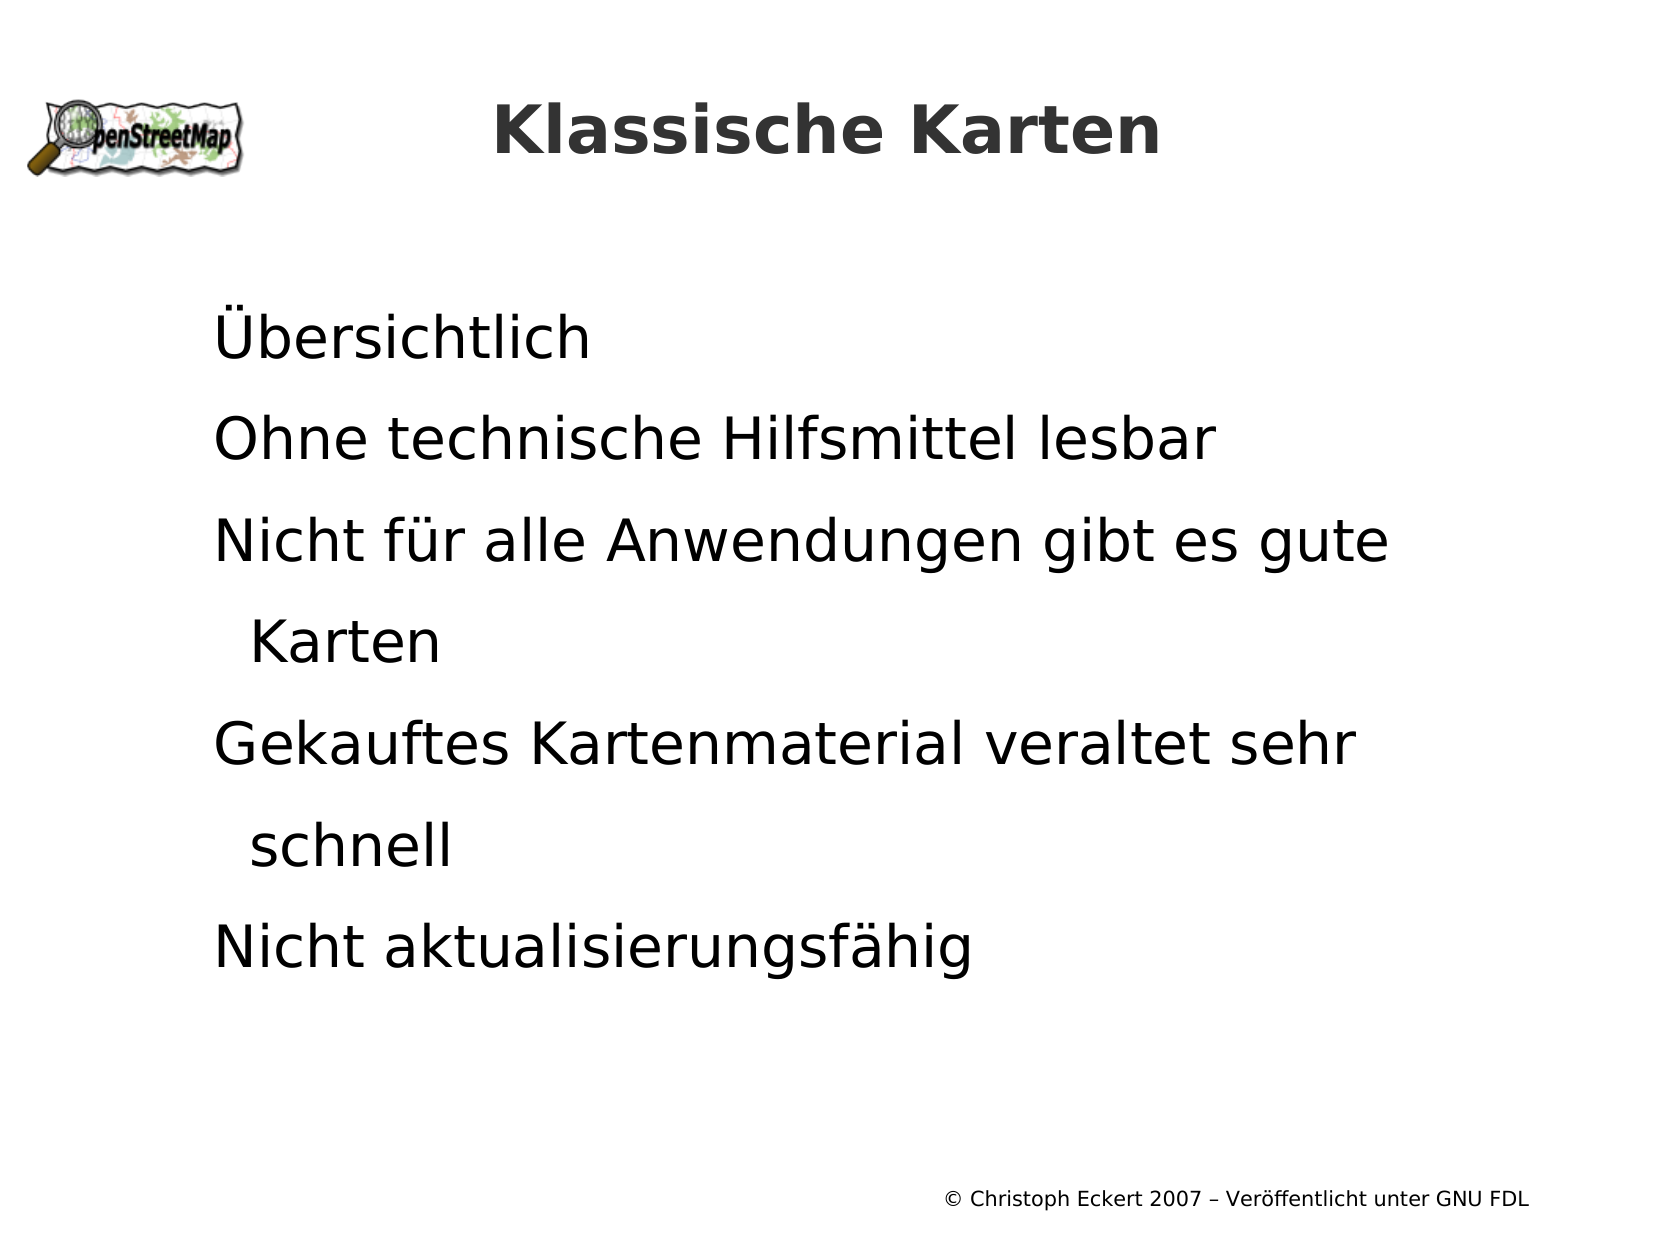

# Klassische Karten
Übersichtlich
Ohne technische Hilfsmittel lesbar
Nicht für alle Anwendungen gibt es gute Karten
Gekauftes Kartenmaterial veraltet sehr schnell
Nicht aktualisierungsfähig